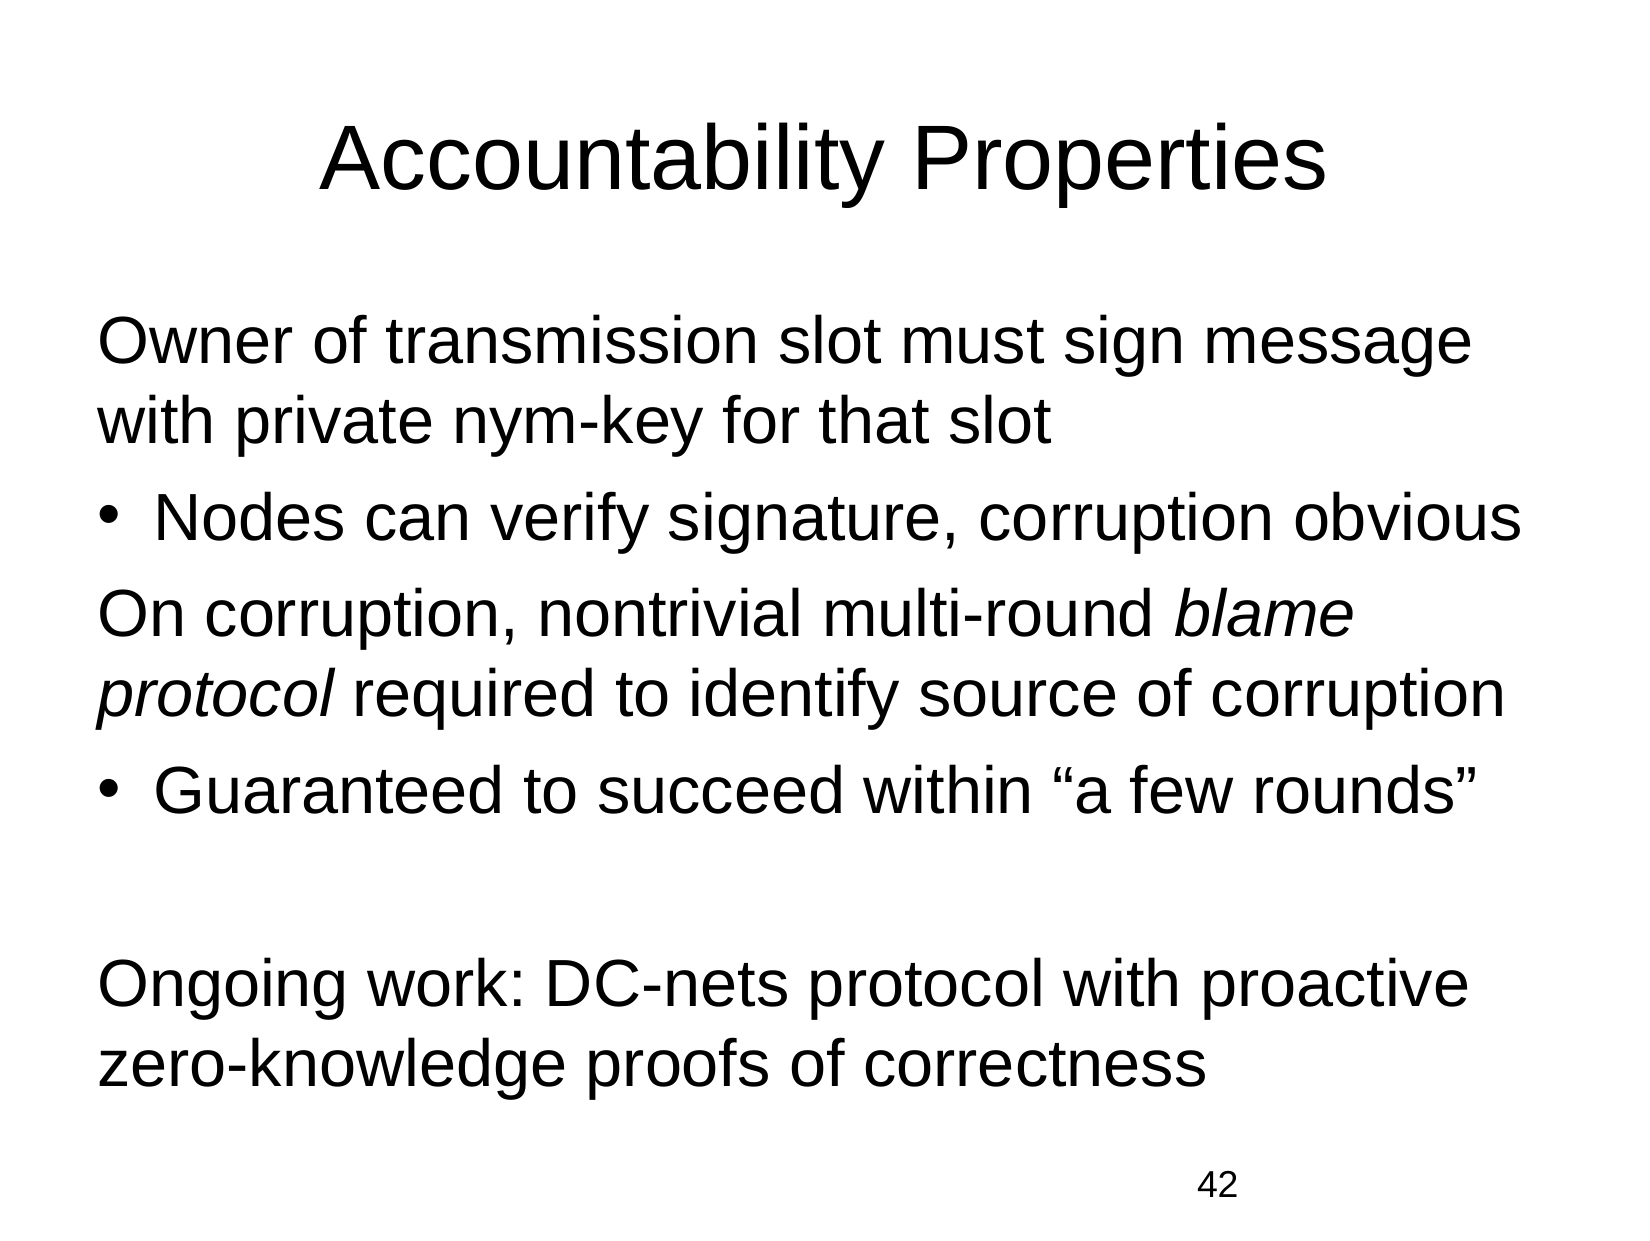

# Accountability Properties
Owner of transmission slot must sign message
with private nym-key for that slot
Nodes can verify signature, corruption obvious
On corruption, nontrivial multi-round blame
protocol required to identify source of corruption
Guaranteed to succeed within “a few rounds”
Ongoing work: DC-nets protocol with proactive zero-knowledge proofs of correctness
42